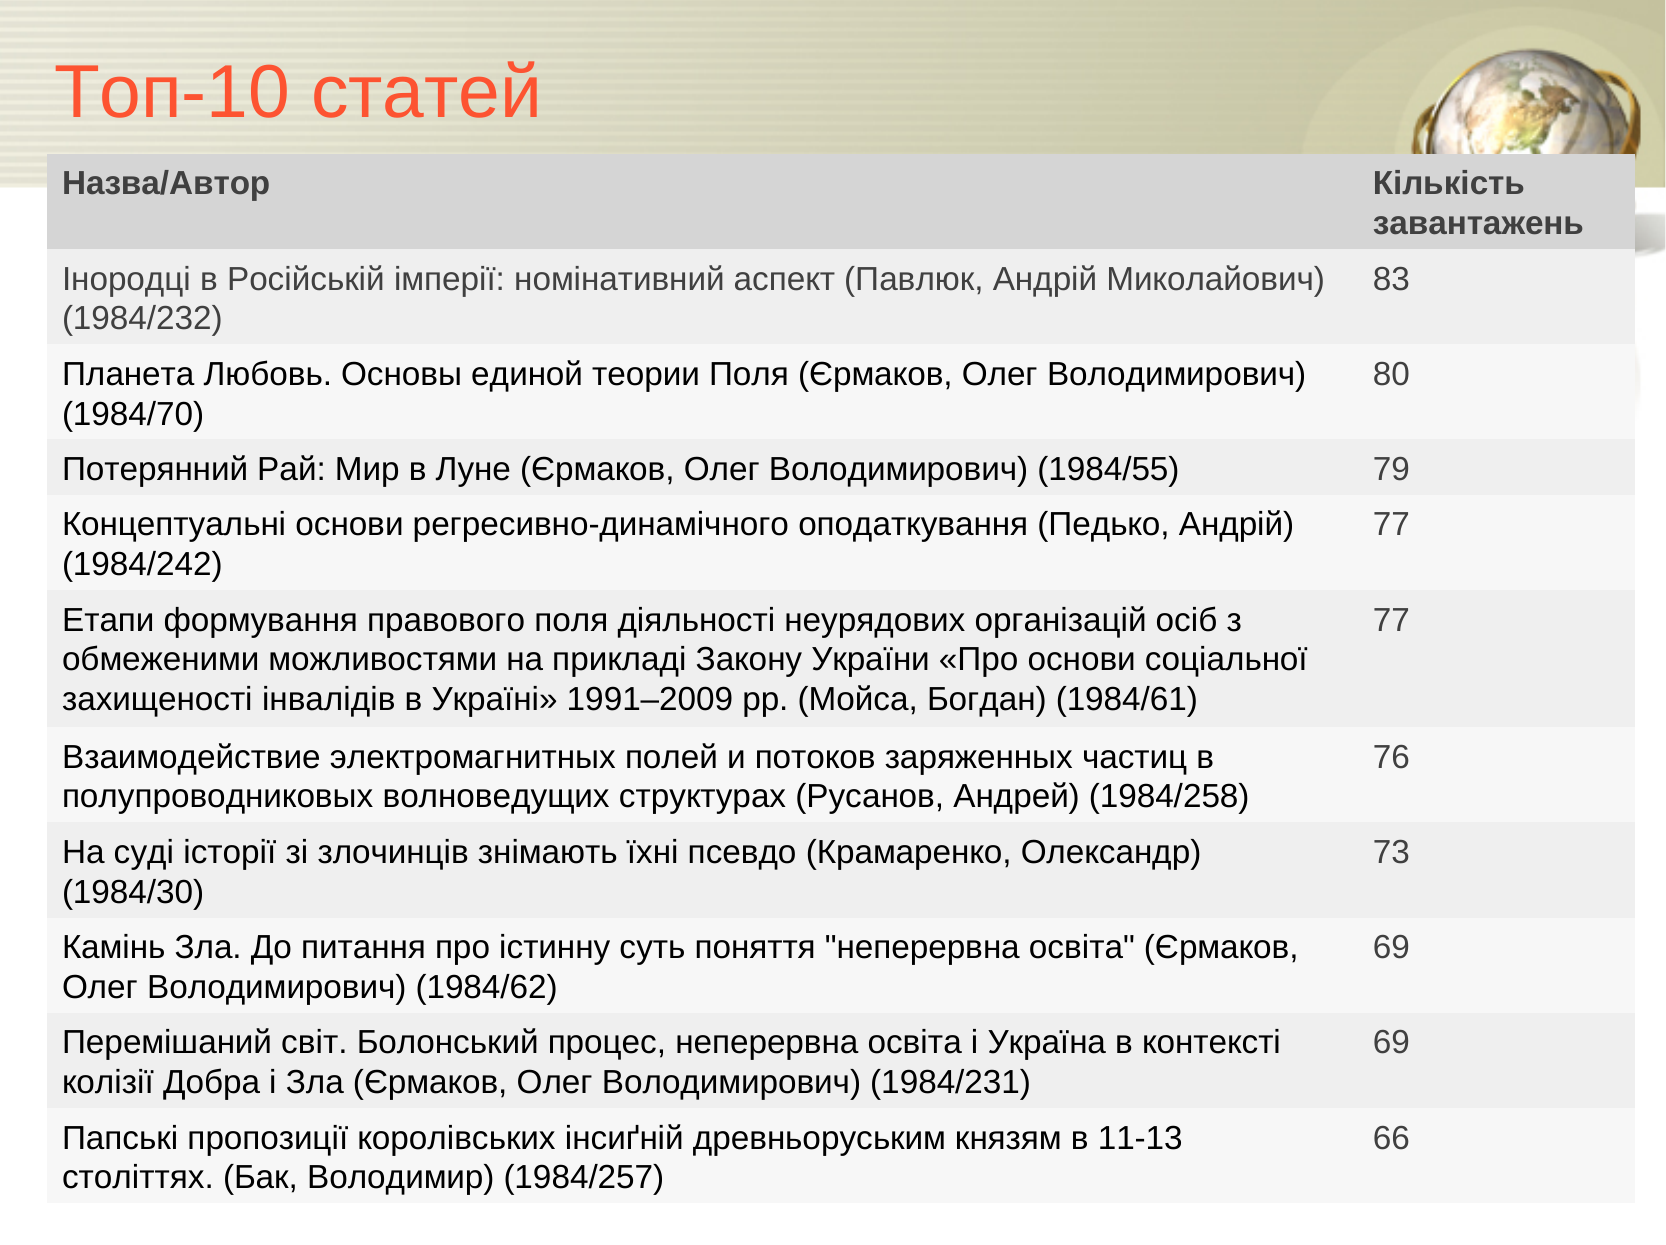

# Топ-10 статей
| Назва/Автор | Кількість завантажень |
| --- | --- |
| Інородці в Російській імперії: номінативний аспект (Павлюк, Андрій Миколайович) (1984/232) | 83 |
| Планета Любовь. Основы единой теории Поля (Єрмаков, Олег Володимирович) (1984/70) | 80 |
| Потерянний Рай: Мир в Луне (Єрмаков, Олег Володимирович) (1984/55) | 79 |
| Концептуальні основи регресивно-динамічного оподаткування (Педько, Андрій) (1984/242) | 77 |
| Етапи формування правового поля діяльності неурядових організацій осіб з обмеженими можливостями на прикладі Закону України «Про основи соціальної захищеності інвалідів в Україні» 1991–2009 рр. (Мойса, Богдан) (1984/61) | 77 |
| Взаимодействие электромагнитных полей и потоков заряженных частиц в полупроводниковых волноведущих структурах (Русанов, Андрей) (1984/258) | 76 |
| На суді історії зі злочинців знімають їхні псевдо (Крамаренко, Олександр) (1984/30) | 73 |
| Камінь Зла. До питання про істинну суть поняття "неперервна освіта" (Єрмаков, Олег Володимирович) (1984/62) | 69 |
| Перемішаний світ. Болонський процес, неперервна освіта і Україна в контексті колізії Добра і Зла (Єрмаков, Олег Володимирович) (1984/231) | 69 |
| Папські пропозиції королівських інсиґній древньоруським князям в 11-13 століттях. (Бак, Володимир) (1984/257) | 66 |